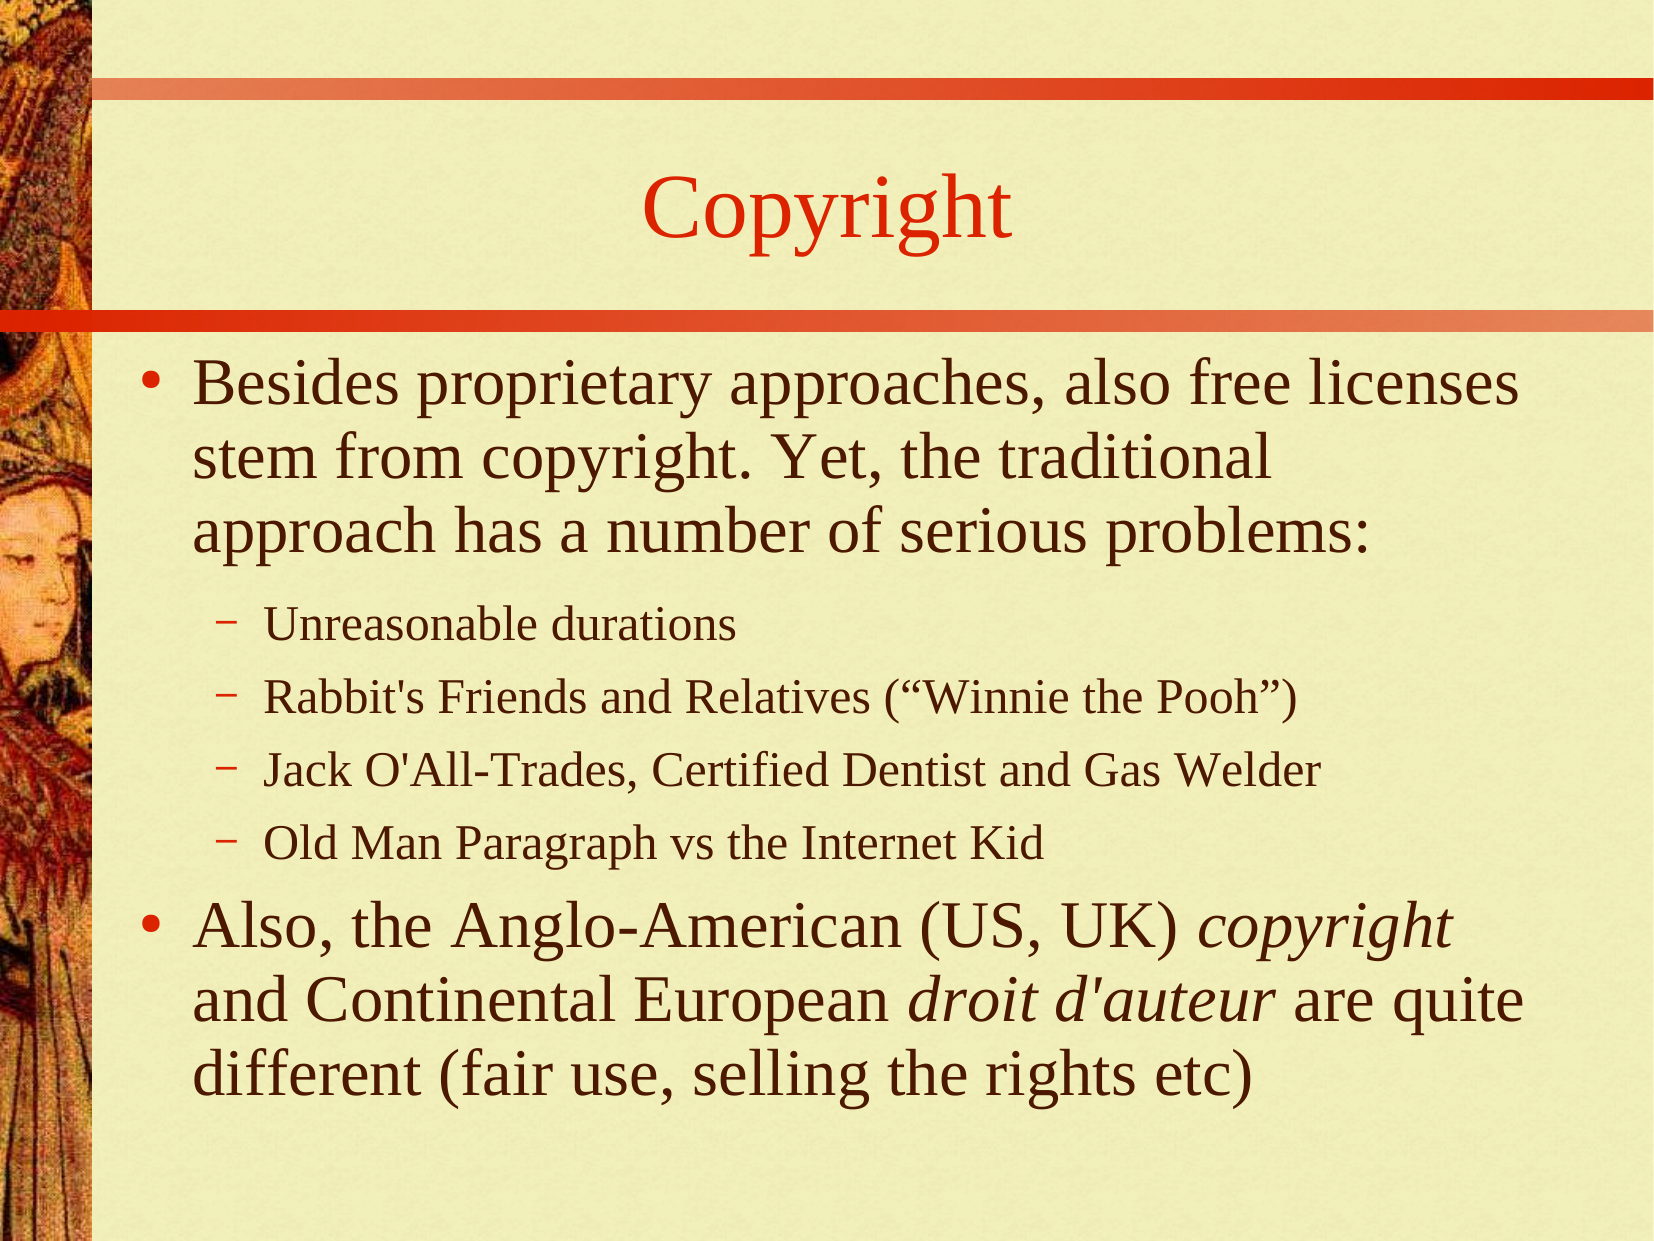

# Copyright
Besides proprietary approaches, also free licenses stem from copyright. Yet, the traditional approach has a number of serious problems:
Unreasonable durations
Rabbit's Friends and Relatives (“Winnie the Pooh”)
Jack O'All-Trades, Certified Dentist and Gas Welder
Old Man Paragraph vs the Internet Kid
Also, the Anglo-American (US, UK) copyright and Continental European droit d'auteur are quite different (fair use, selling the rights etc)